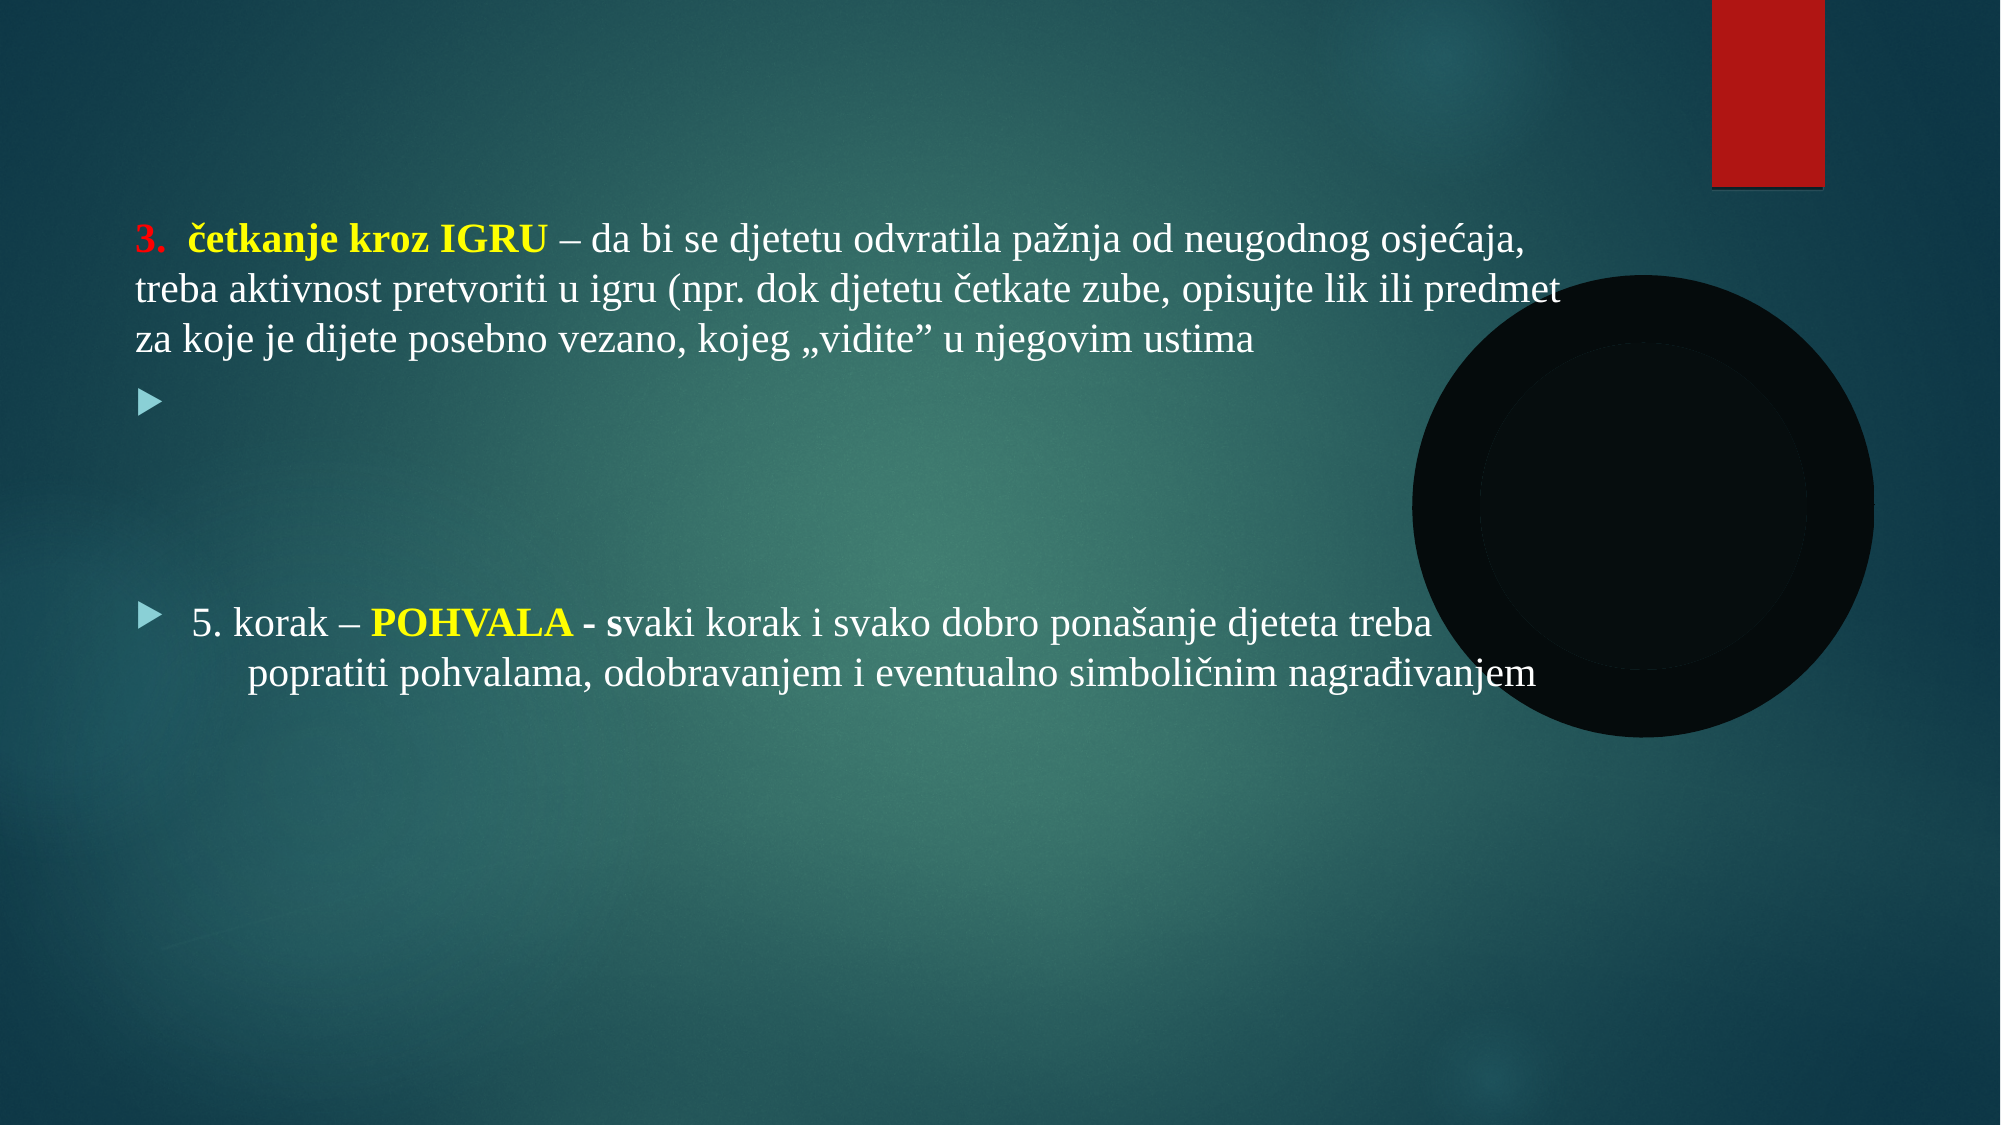

# 3. četkanje kroz IGRU – da bi se djetetu odvratila pažnja od neugodnog osjećaja, treba aktivnost pretvoriti u igru (npr. dok djetetu četkate zube, opisujte lik ili predmet za koje je dijete posebno vezano, kojeg „vidite” u njegovim ustima
5. korak – POHVALA - svaki korak i svako dobro ponašanje djeteta treba popratiti pohvalama, odobravanjem i eventualno simboličnim nagrađivanjem